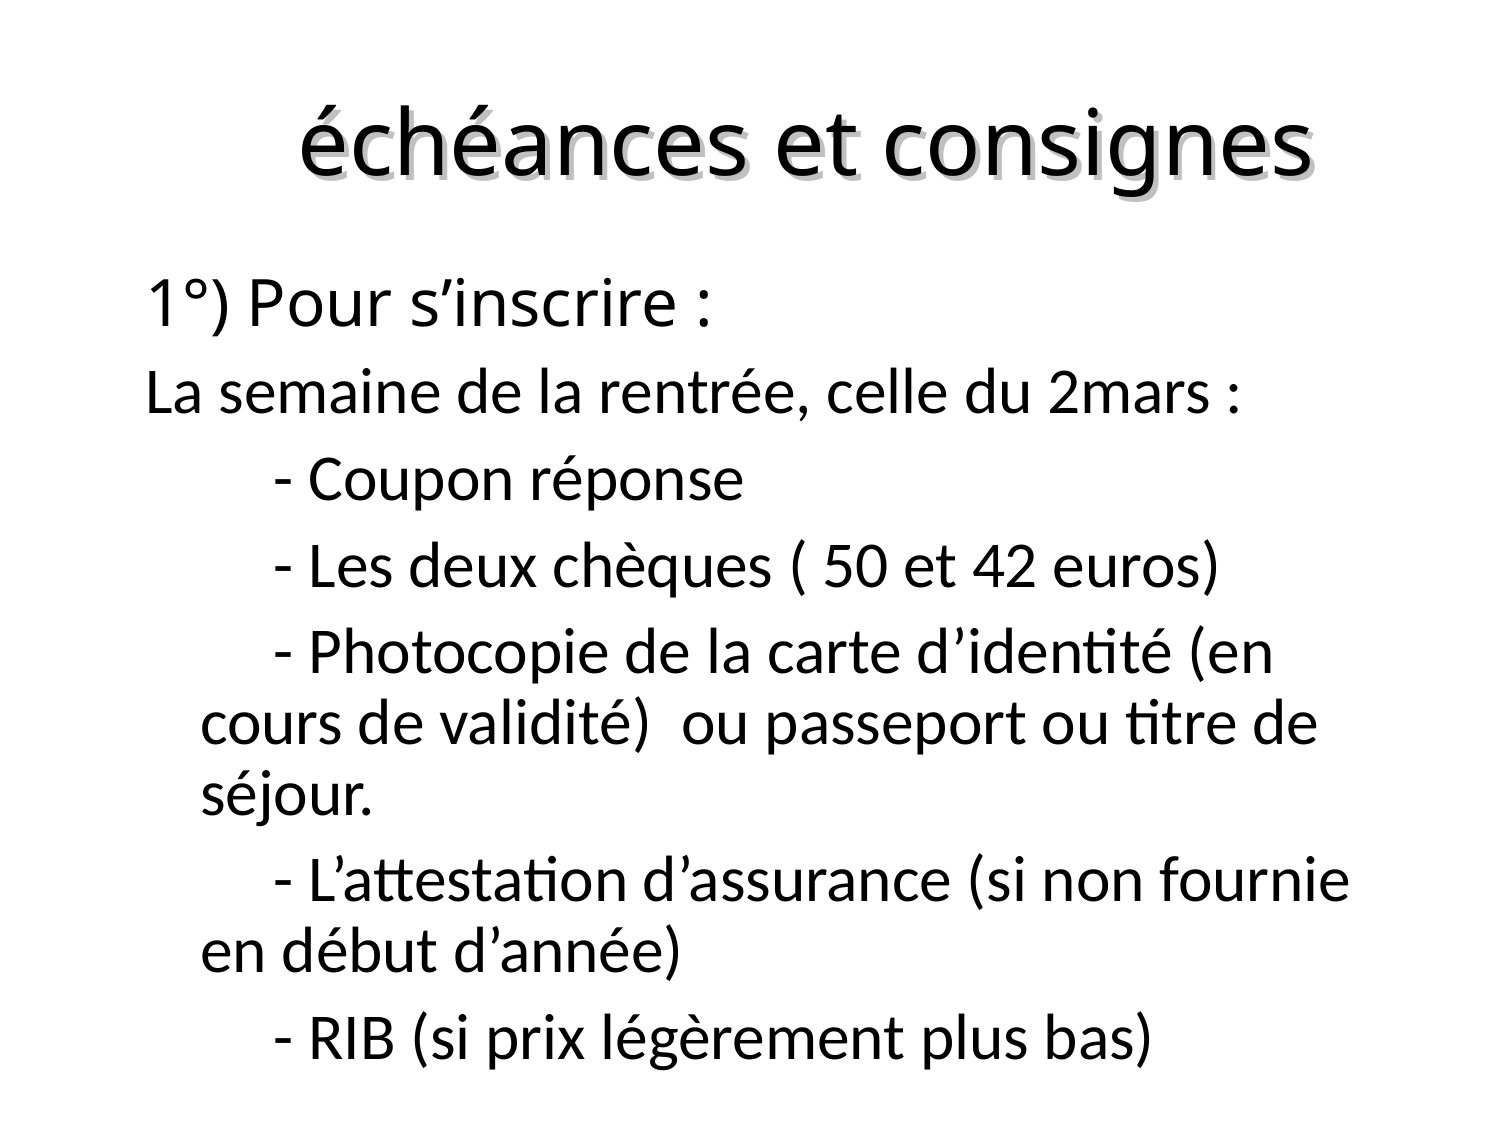

échéances et consignes
# 1°) Pour s’inscrire :
La semaine de la rentrée, celle du 2mars :
	- Coupon réponse
	- Les deux chèques ( 50 et 42 euros)
	- Photocopie de la carte d’identité (en cours de validité) ou passeport ou titre de séjour.
	- L’attestation d’assurance (si non fournie en début d’année)
	- RIB (si prix légèrement plus bas)